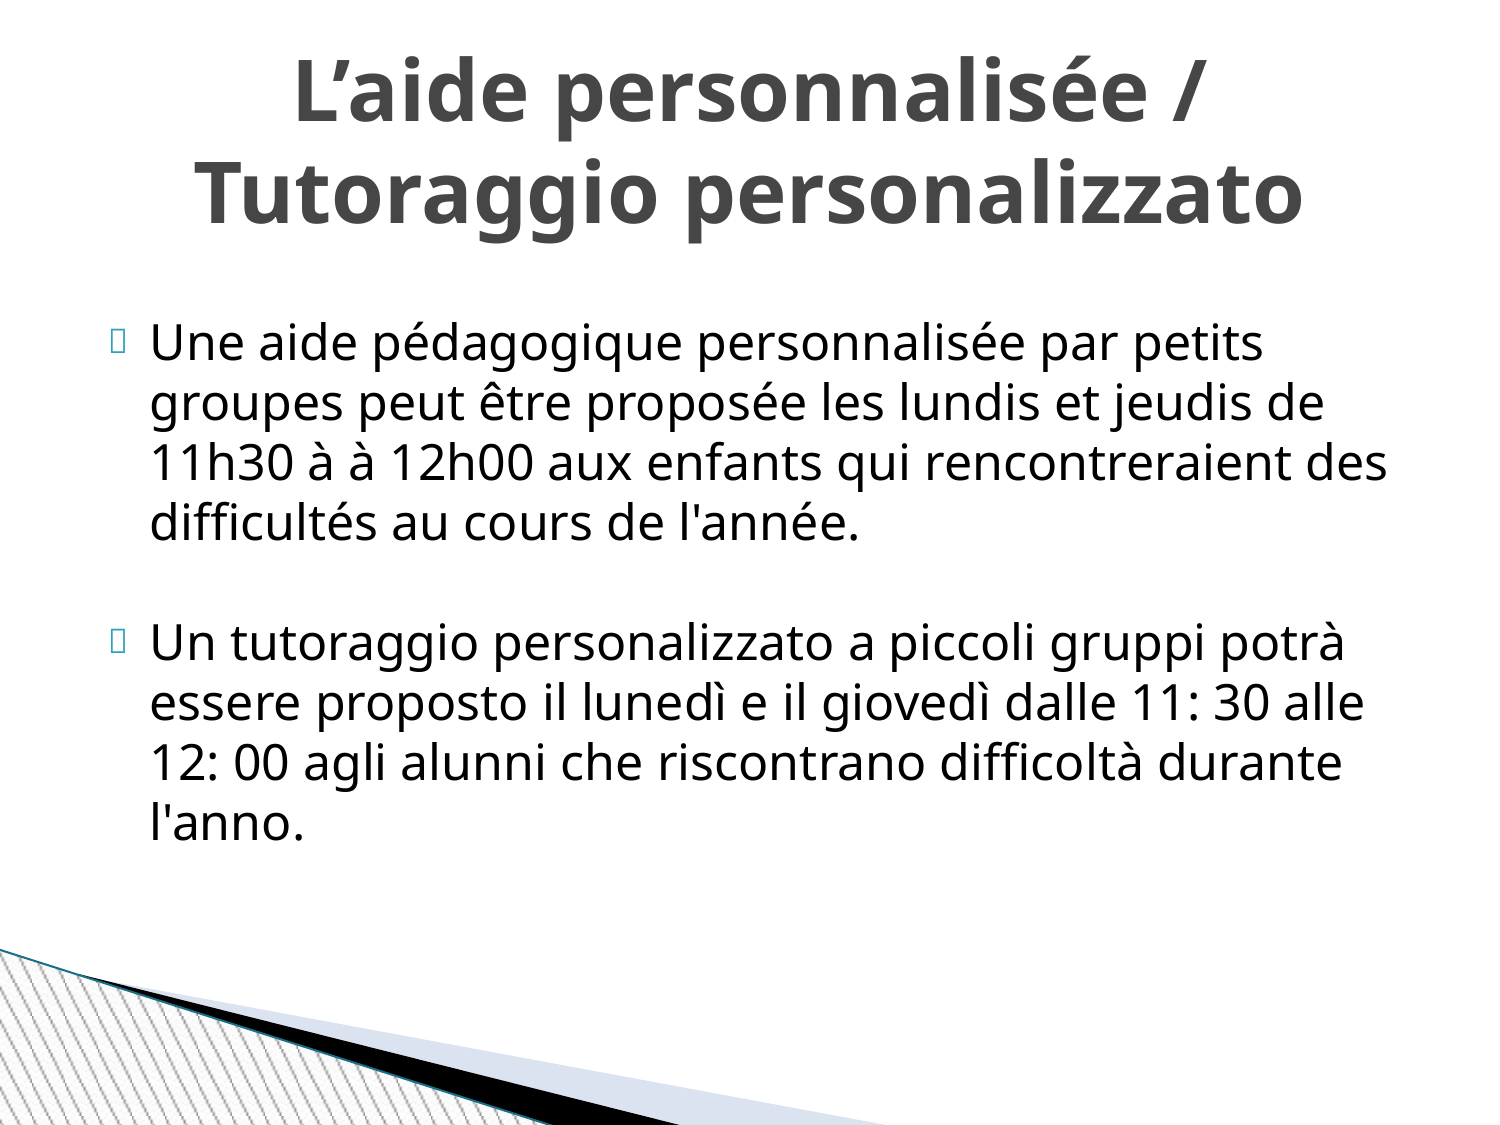

L’aide personnalisée / Tutoraggio personalizzato
Une aide pédagogique personnalisée par petits groupes peut être proposée les lundis et jeudis de 11h30 à à 12h00 aux enfants qui rencontreraient des difficultés au cours de l'année.
Un tutoraggio personalizzato a piccoli gruppi potrà essere proposto il lunedì e il giovedì dalle 11: 30 alle 12: 00 agli alunni che riscontrano difficoltà durante l'anno.